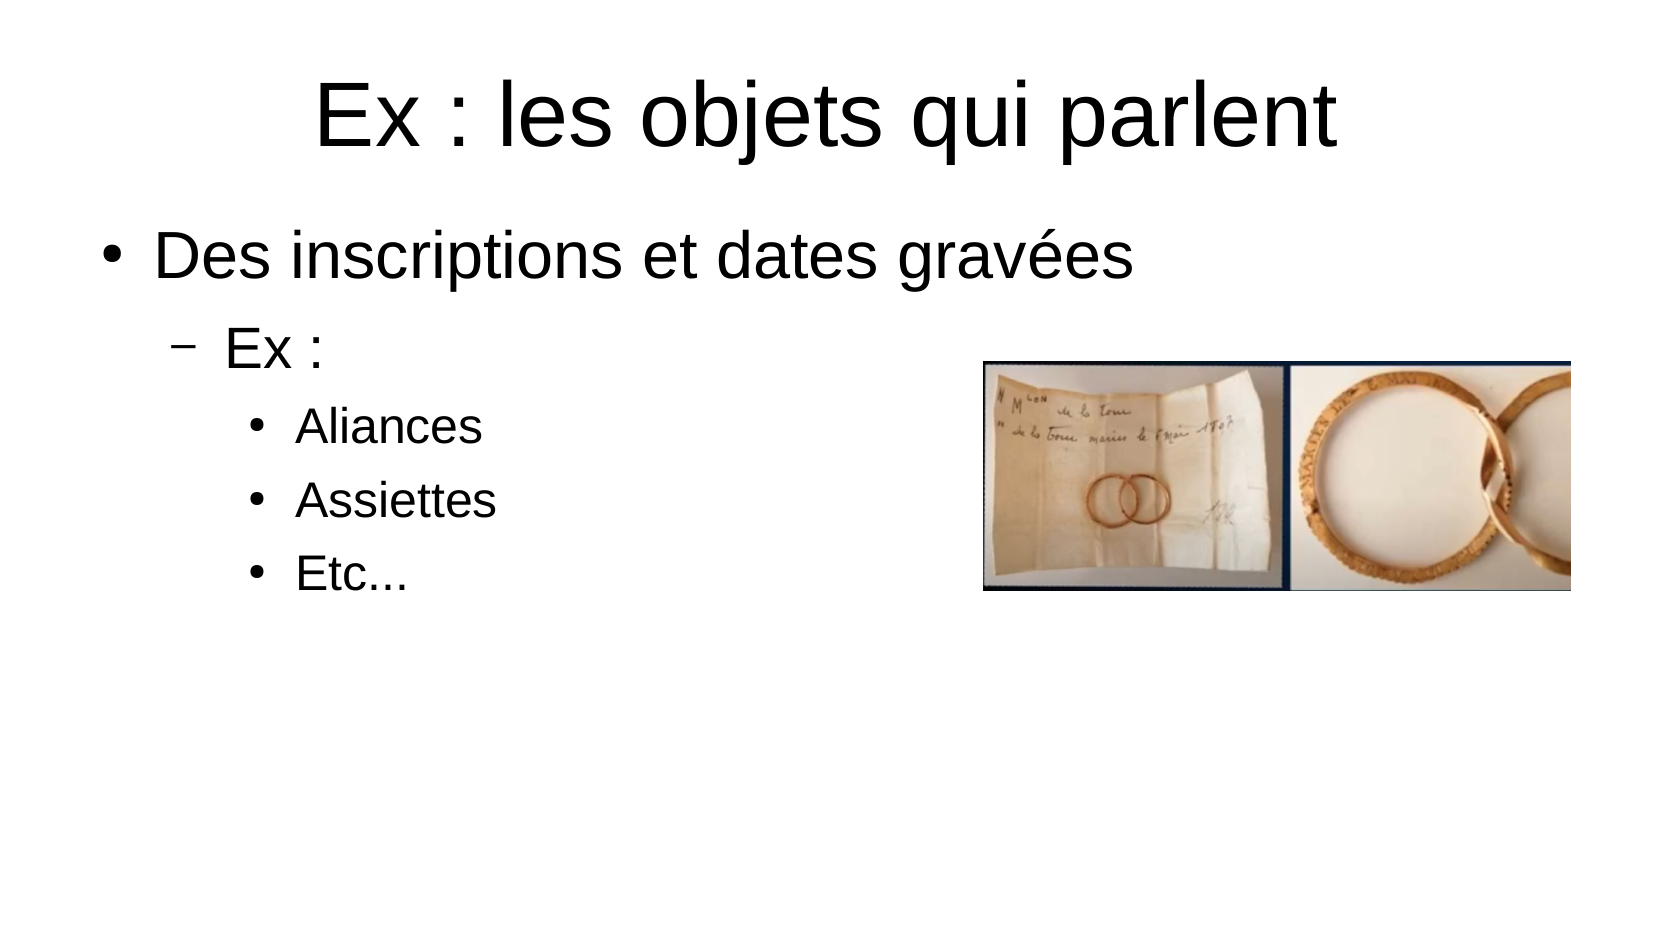

# Ex : les objets qui parlent
Des inscriptions et dates gravées
Ex :
Aliances
Assiettes
Etc...